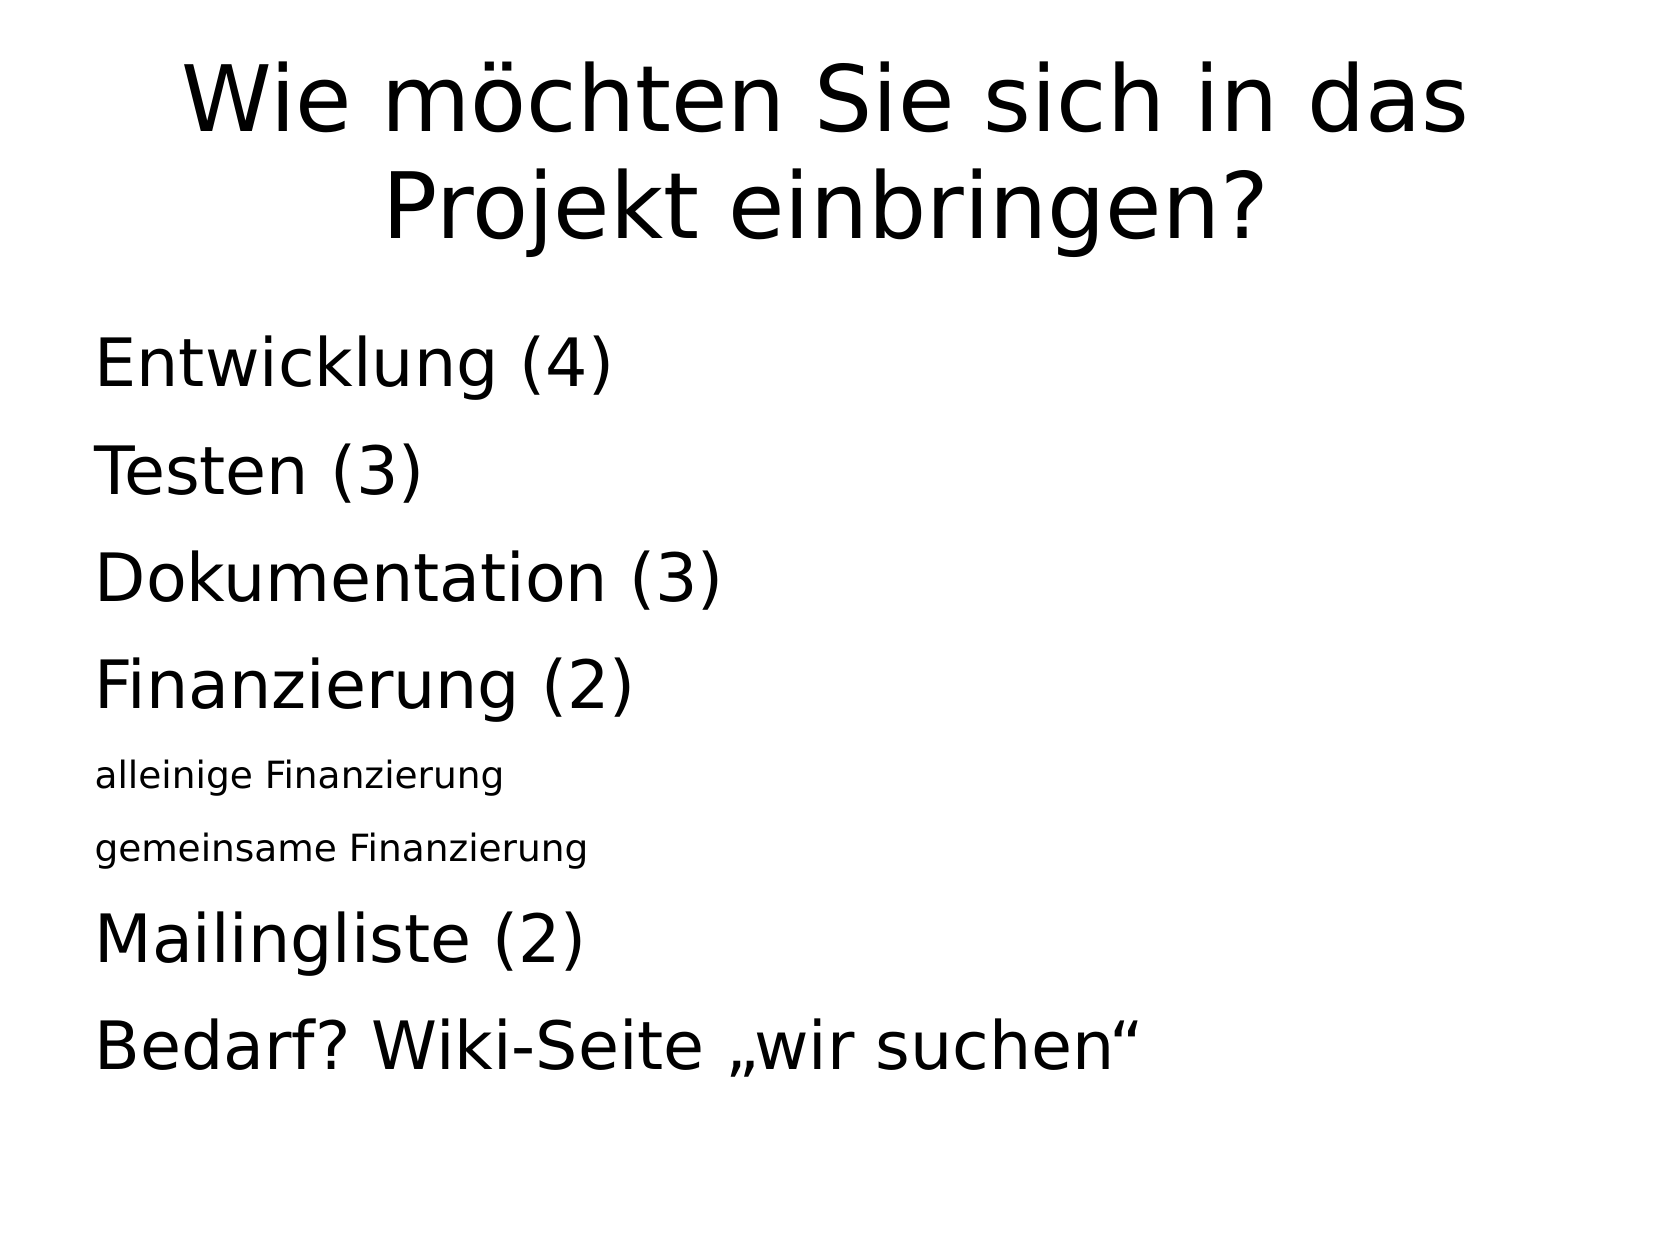

# Wie möchten Sie sich in das Projekt einbringen?
Entwicklung (4)
Testen (3)
Dokumentation (3)
Finanzierung (2)
alleinige Finanzierung
gemeinsame Finanzierung
Mailingliste (2)
Bedarf? Wiki-Seite „wir suchen“